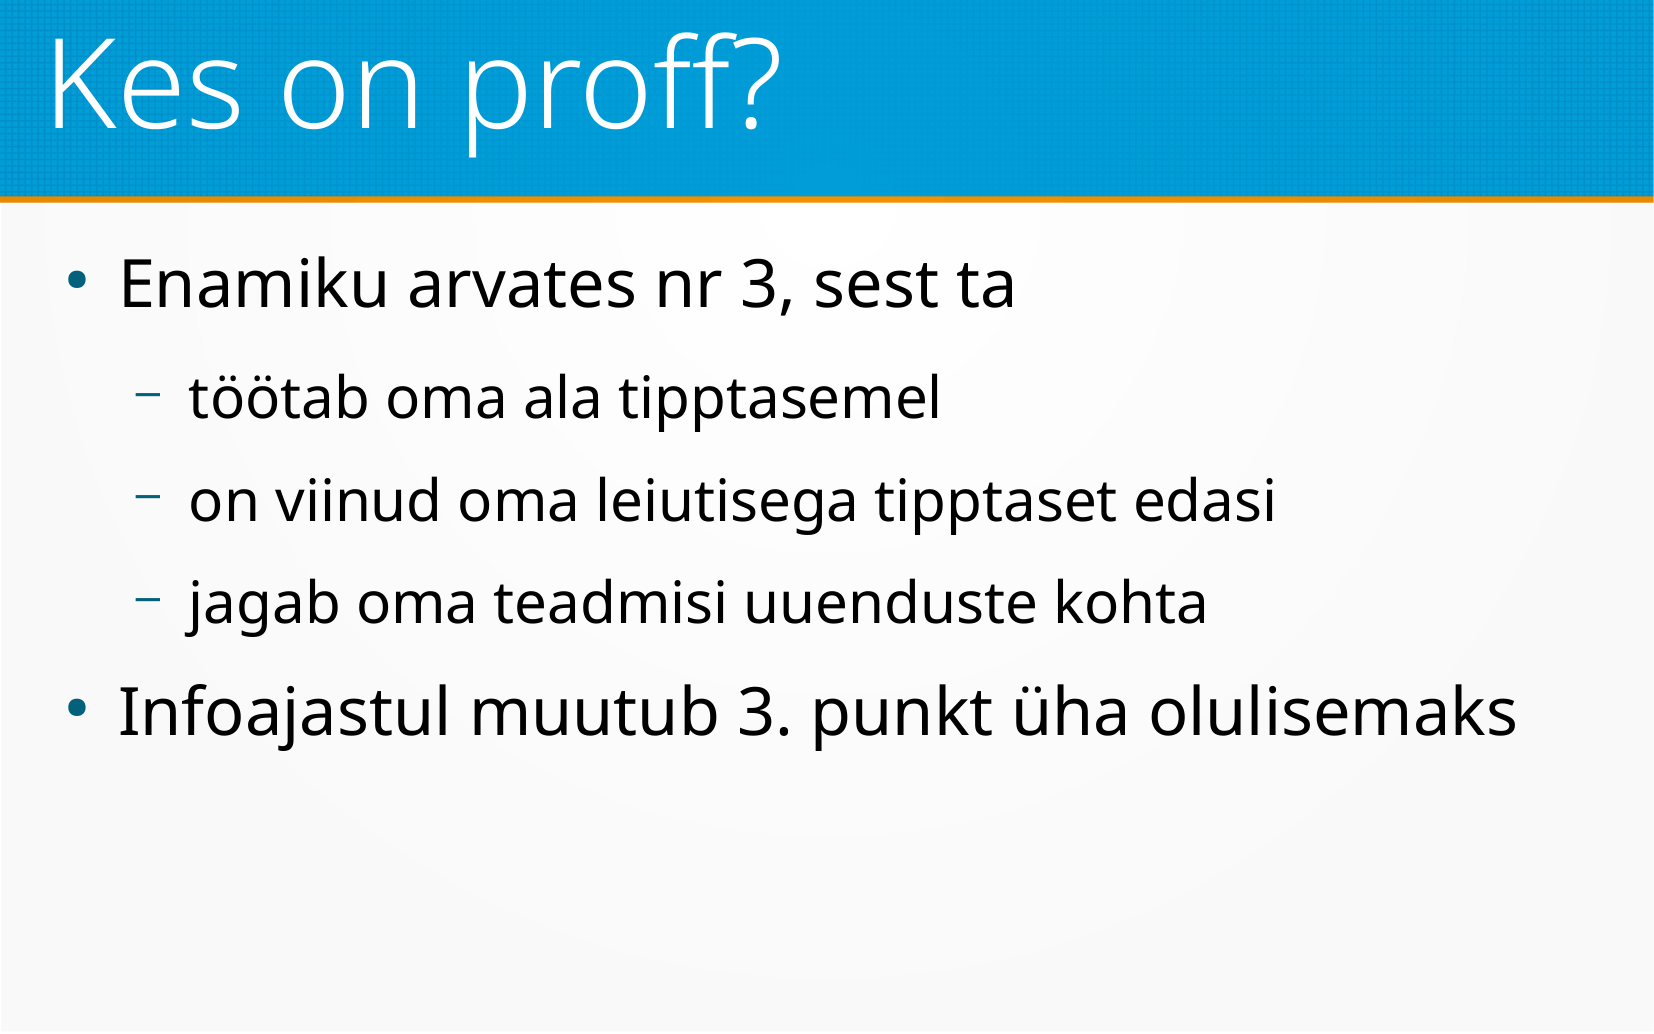

# Kes on proff?
Enamiku arvates nr 3, sest ta
töötab oma ala tipptasemel
on viinud oma leiutisega tipptaset edasi
jagab oma teadmisi uuenduste kohta
Infoajastul muutub 3. punkt üha olulisemaks